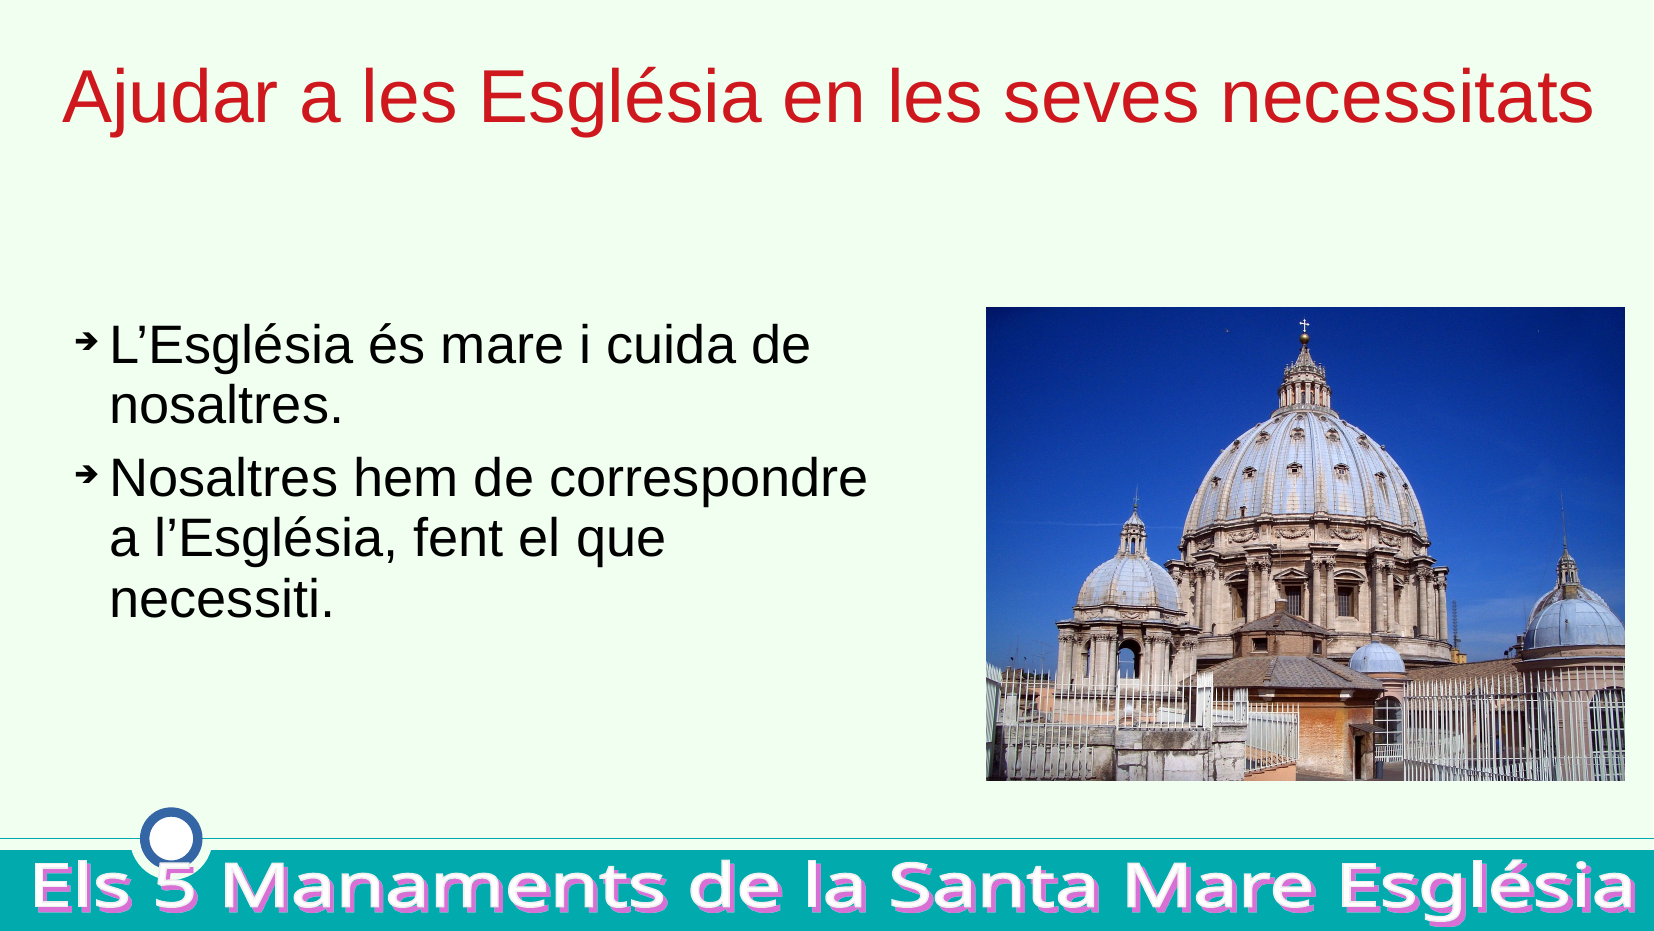

Ajudar a les Església en les seves necessitats
L’Església és mare i cuida de nosaltres.
Nosaltres hem de correspondre a l’Església, fent el que necessiti.
Els 5 Manaments de la Santa Mare Església